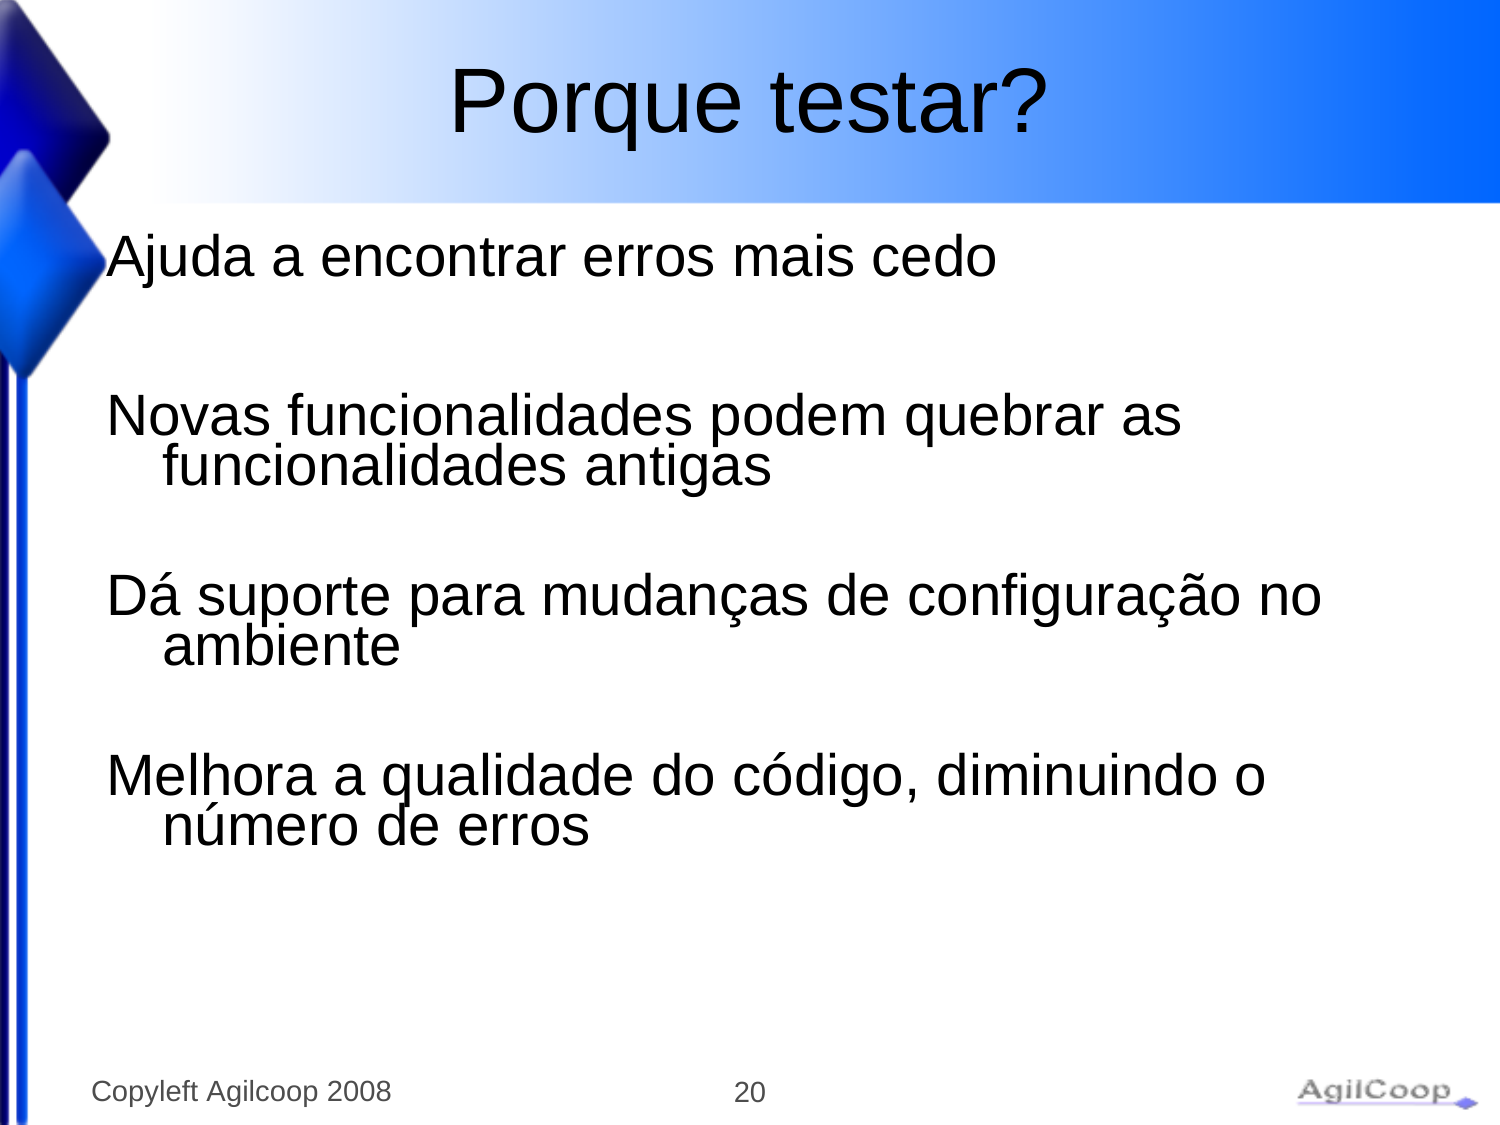

# Porque testar?
Ajuda a encontrar erros mais cedo
Novas funcionalidades podem quebrar as funcionalidades antigas
Dá suporte para mudanças de configuração no ambiente
Melhora a qualidade do código, diminuindo o número de erros
copyleft by AgilCoop
20